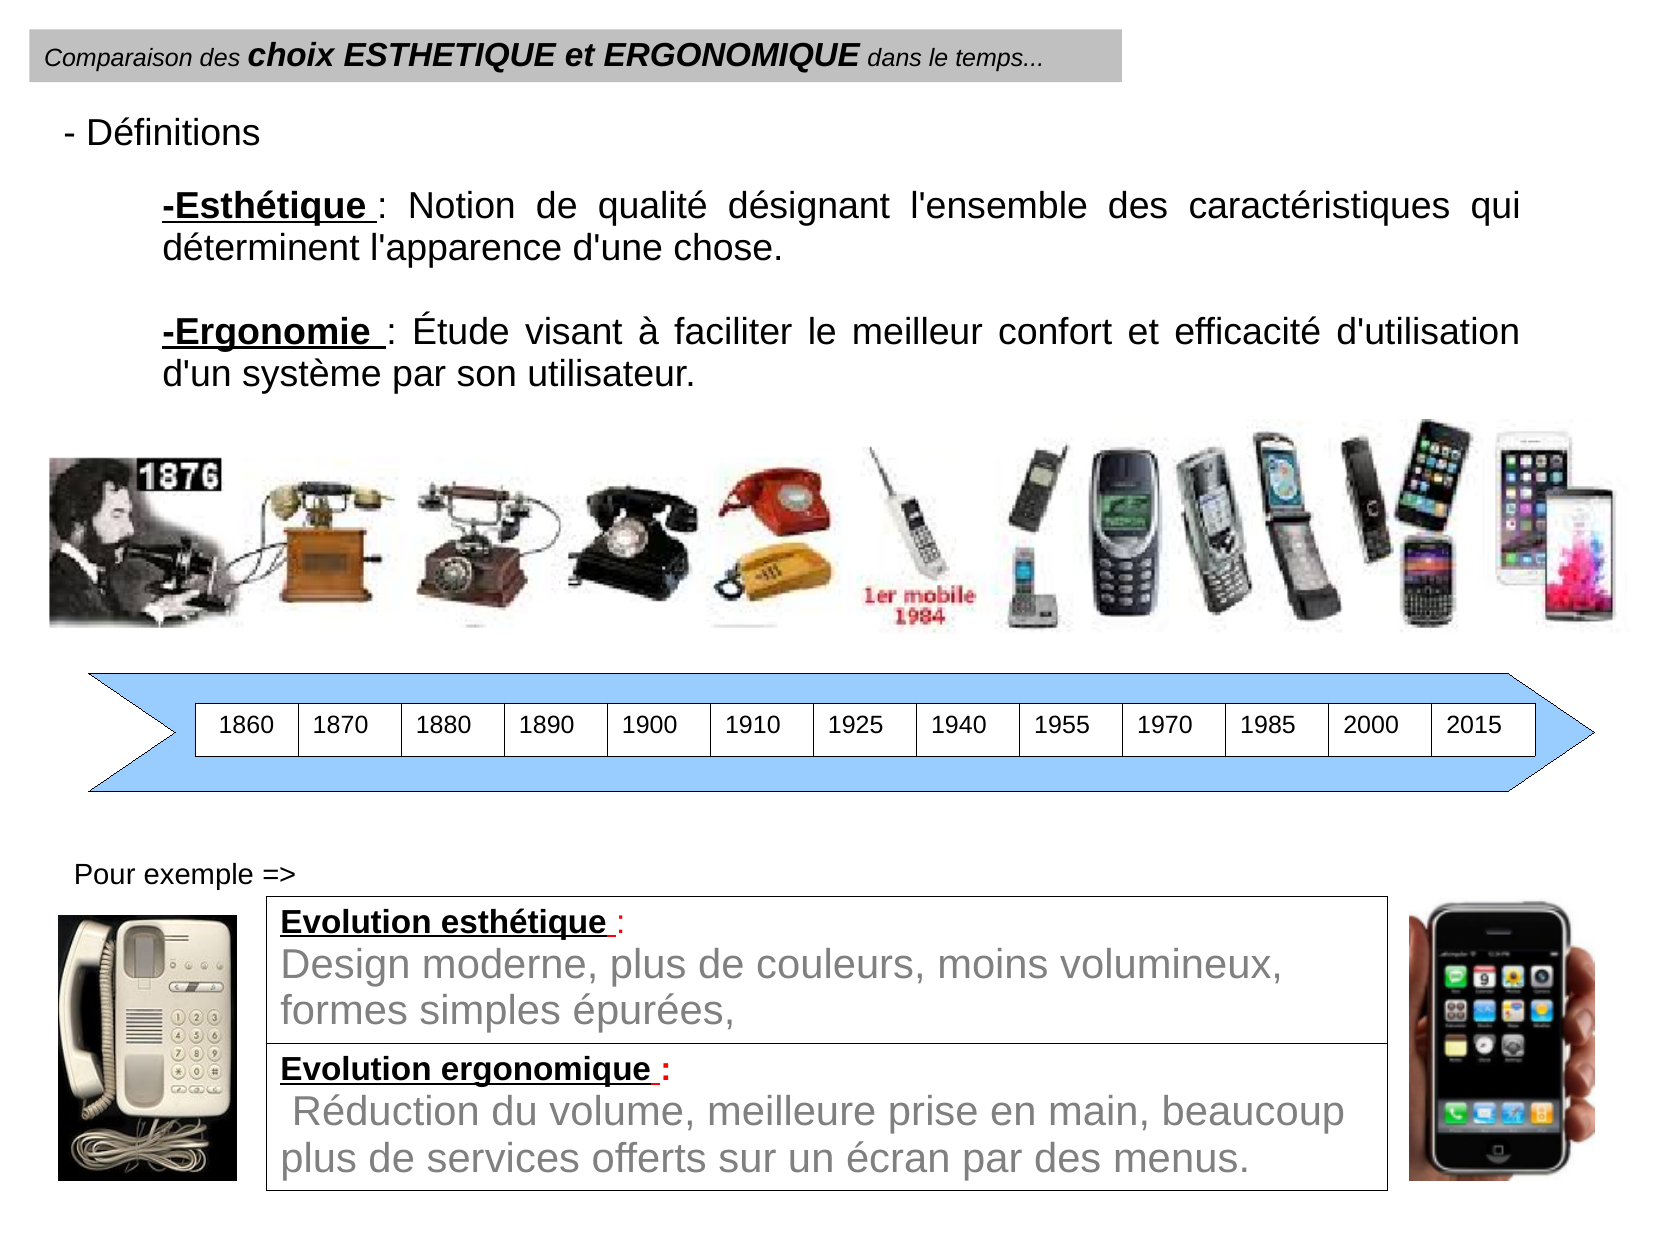

Comparaison des choix ESTHETIQUE et ERGONOMIQUE dans le temps...
- Définitions
-Esthétique : Notion de qualité désignant l'ensemble des caractéristiques qui déterminent l'apparence d'une chose.
-Ergonomie : Étude visant à faciliter le meilleur confort et efficacité d'utilisation d'un système par son utilisateur.
| 1860 | 1870 | 1880 | 1890 | 1900 | 1910 | 1925 | 1940 | 1955 | 1970 | 1985 | 2000 | 2015 |
| --- | --- | --- | --- | --- | --- | --- | --- | --- | --- | --- | --- | --- |
Pour exemple =>
| Evolution esthétique : Design moderne, plus de couleurs, moins volumineux, formes simples épurées, |
| --- |
| Evolution ergonomique : Réduction du volume, meilleure prise en main, beaucoup plus de services offerts sur un écran par des menus. |